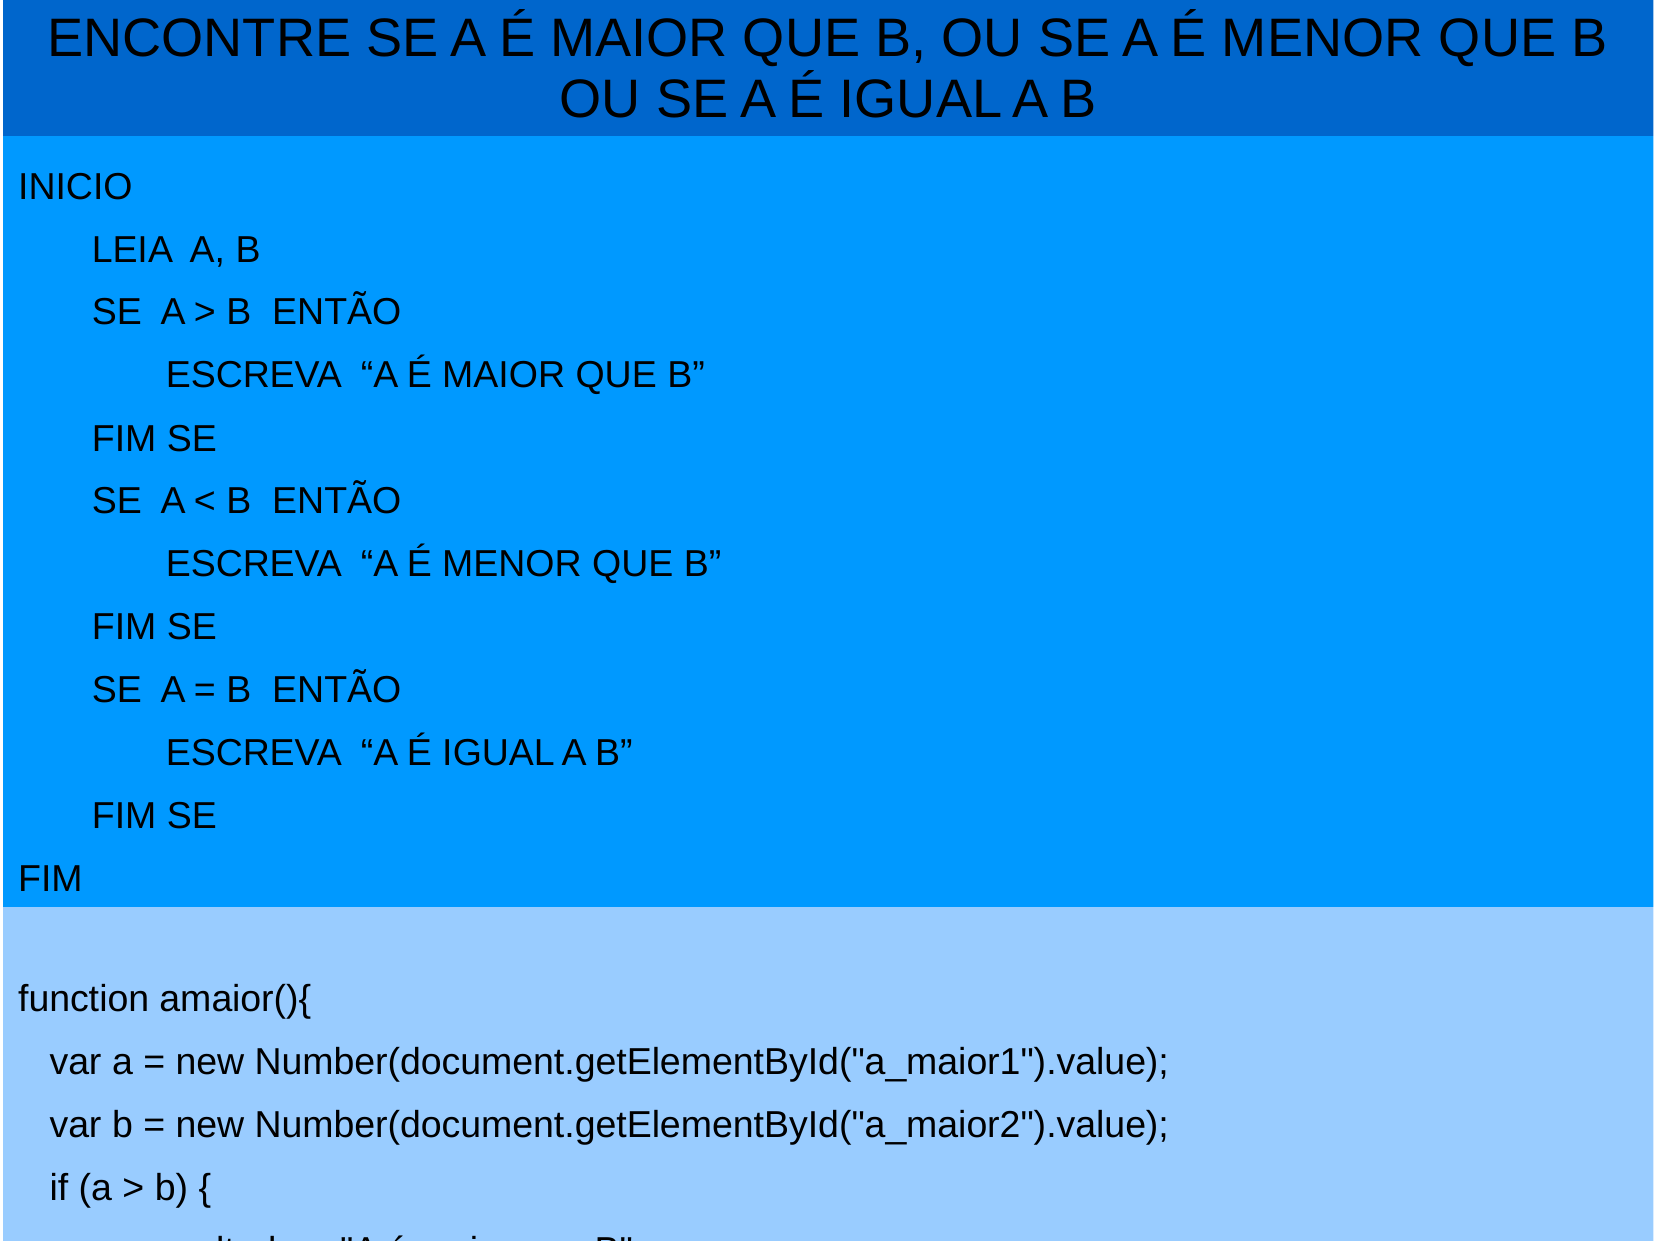

| ENCONTRE SE A É MAIOR QUE B, OU SE A É MENOR QUE B OU SE A É IGUAL A B |
| --- |
| INICIO LEIA A, B SE A > B ENTÃO ESCREVA “A É MAIOR QUE B” FIM SE SE A < B ENTÃO ESCREVA “A É MENOR QUE B” FIM SE SE A = B ENTÃO ESCREVA “A É IGUAL A B” FIM SE FIM |
| function amaior(){ var a = new Number(document.getElementById("a\_maior1").value); var b = new Number(document.getElementById("a\_maior2").value); if (a > b) { var resultado = "A é maior que B"; } else if (a < b) { var resultado = "A é menor que B"; } else { var resultado = "A é igual a B"; } document.getElementById("r\_amaior").value = resultado; } |